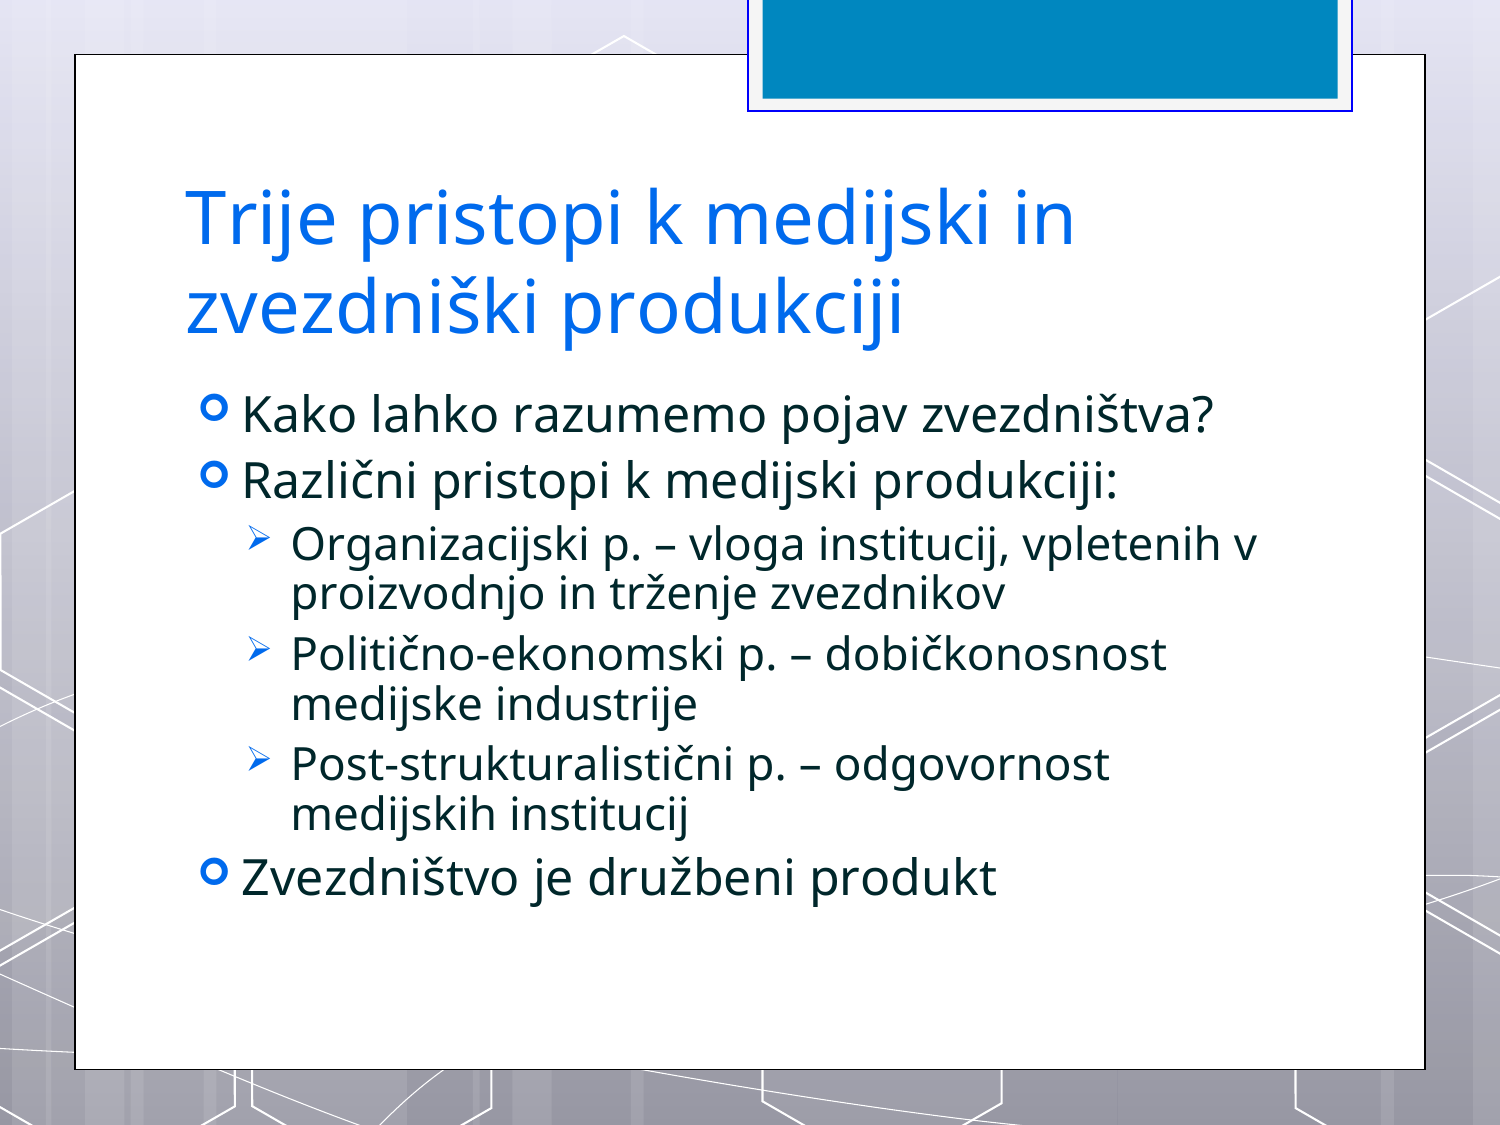

Trije pristopi k medijski in zvezdniški produkciji
Kako lahko razumemo pojav zvezdništva?
Različni pristopi k medijski produkciji:
Organizacijski p. – vloga institucij, vpletenih v proizvodnjo in trženje zvezdnikov
Politično-ekonomski p. – dobičkonosnost medijske industrije
Post-strukturalistični p. – odgovornost medijskih institucij
Zvezdništvo je družbeni produkt